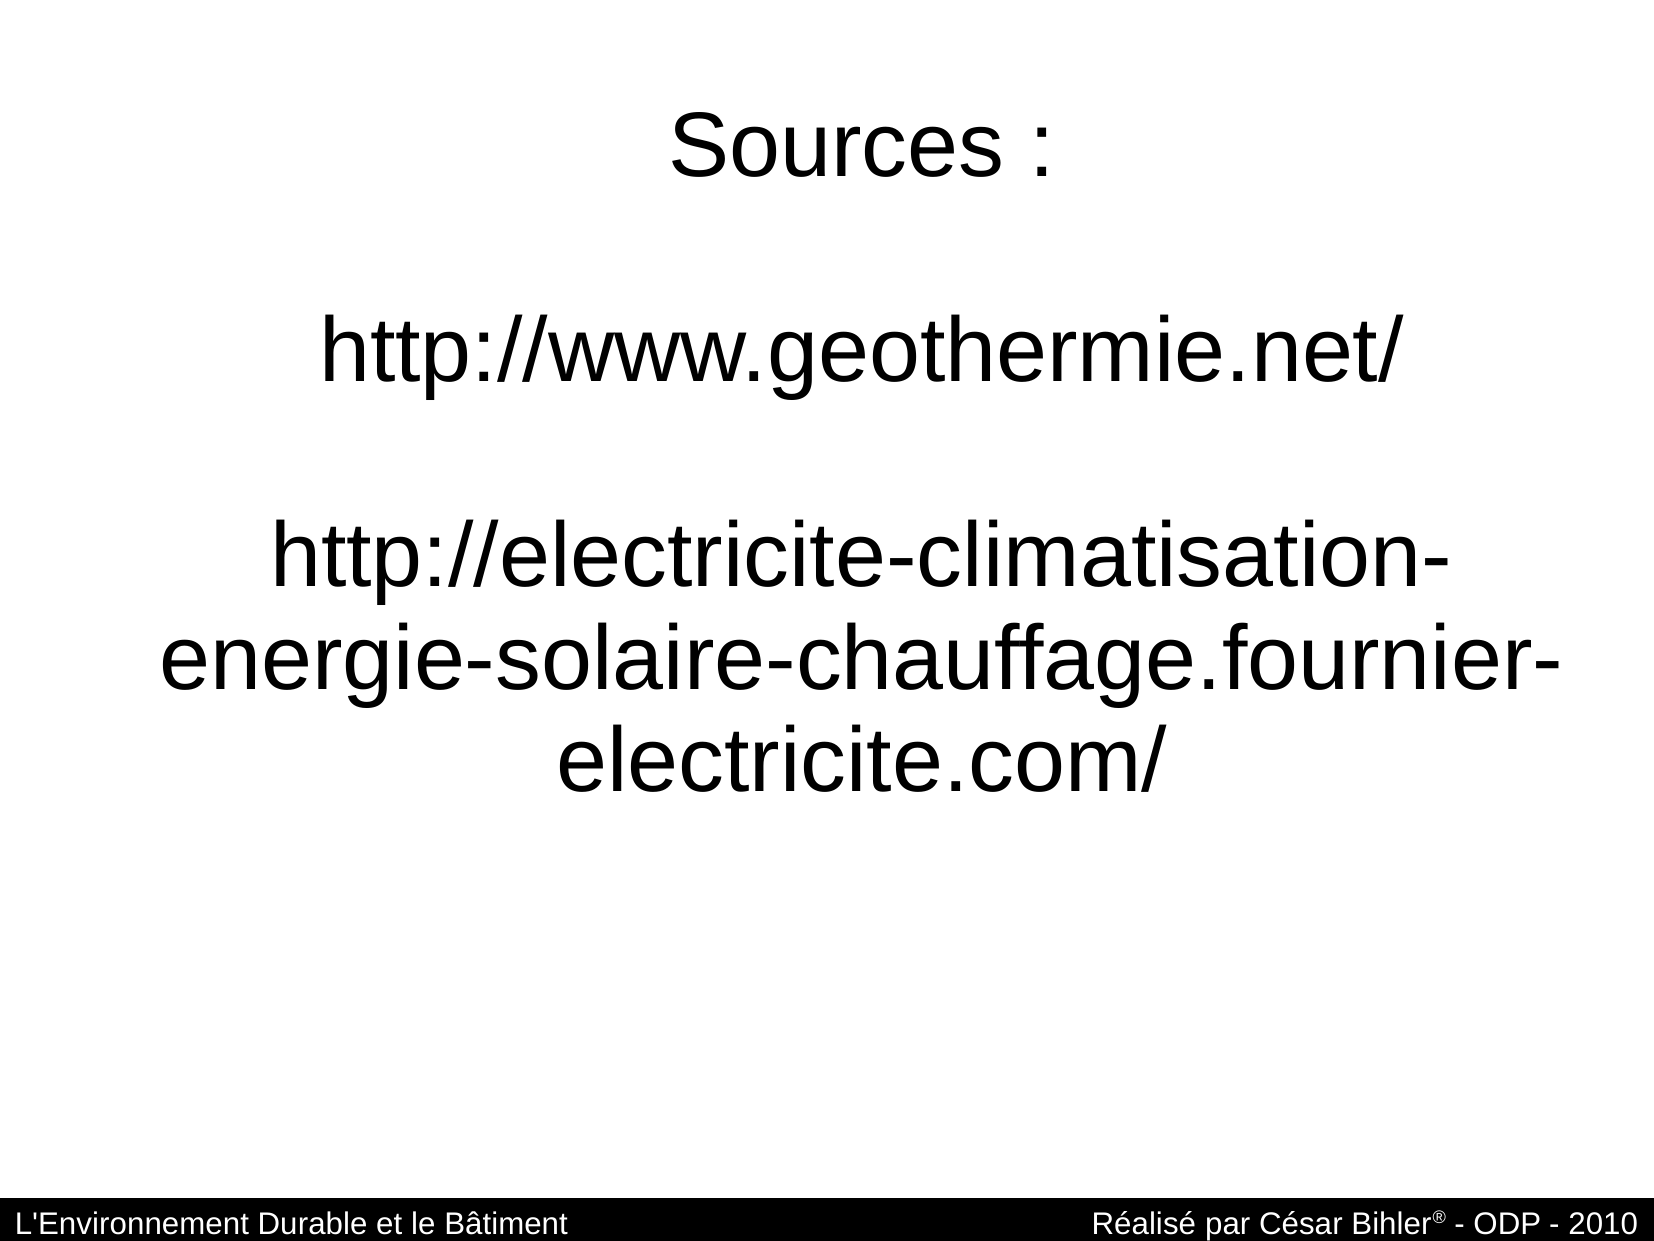

# Sources : http://www.geothermie.net/ http://electricite-climatisation-energie-solaire-chauffage.fournier-electricite.com/
L'Environnement Durable et le Bâtiment							 Réalisé par César Bihler® - ODP - 2010